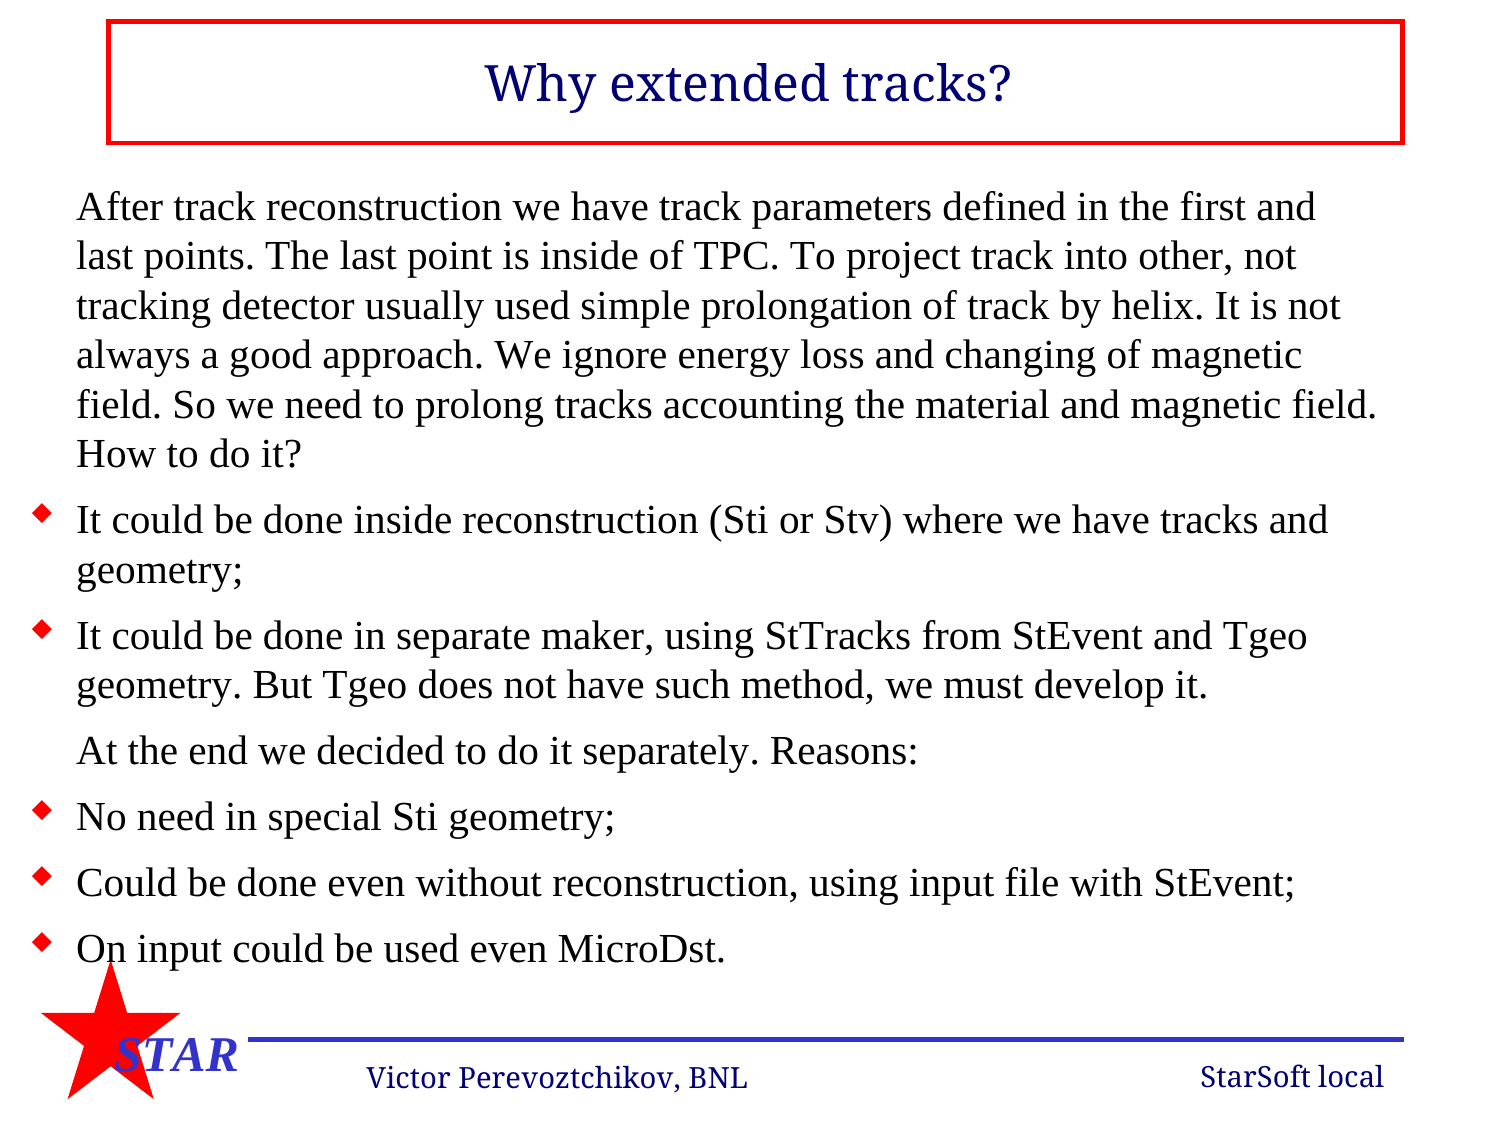

# Why extended tracks?
After track reconstruction we have track parameters defined in the first and last points. The last point is inside of TPC. To project track into other, not tracking detector usually used simple prolongation of track by helix. It is not always a good approach. We ignore energy loss and changing of magnetic field. So we need to prolong tracks accounting the material and magnetic field. How to do it?
It could be done inside reconstruction (Sti or Stv) where we have tracks and geometry;
It could be done in separate maker, using StTracks from StEvent and Tgeo geometry. But Tgeo does not have such method, we must develop it.
At the end we decided to do it separately. Reasons:
No need in special Sti geometry;
Could be done even without reconstruction, using input file with StEvent;
On input could be used even MicroDst.
StarSoft local
Victor Perevoztchikov, BNL